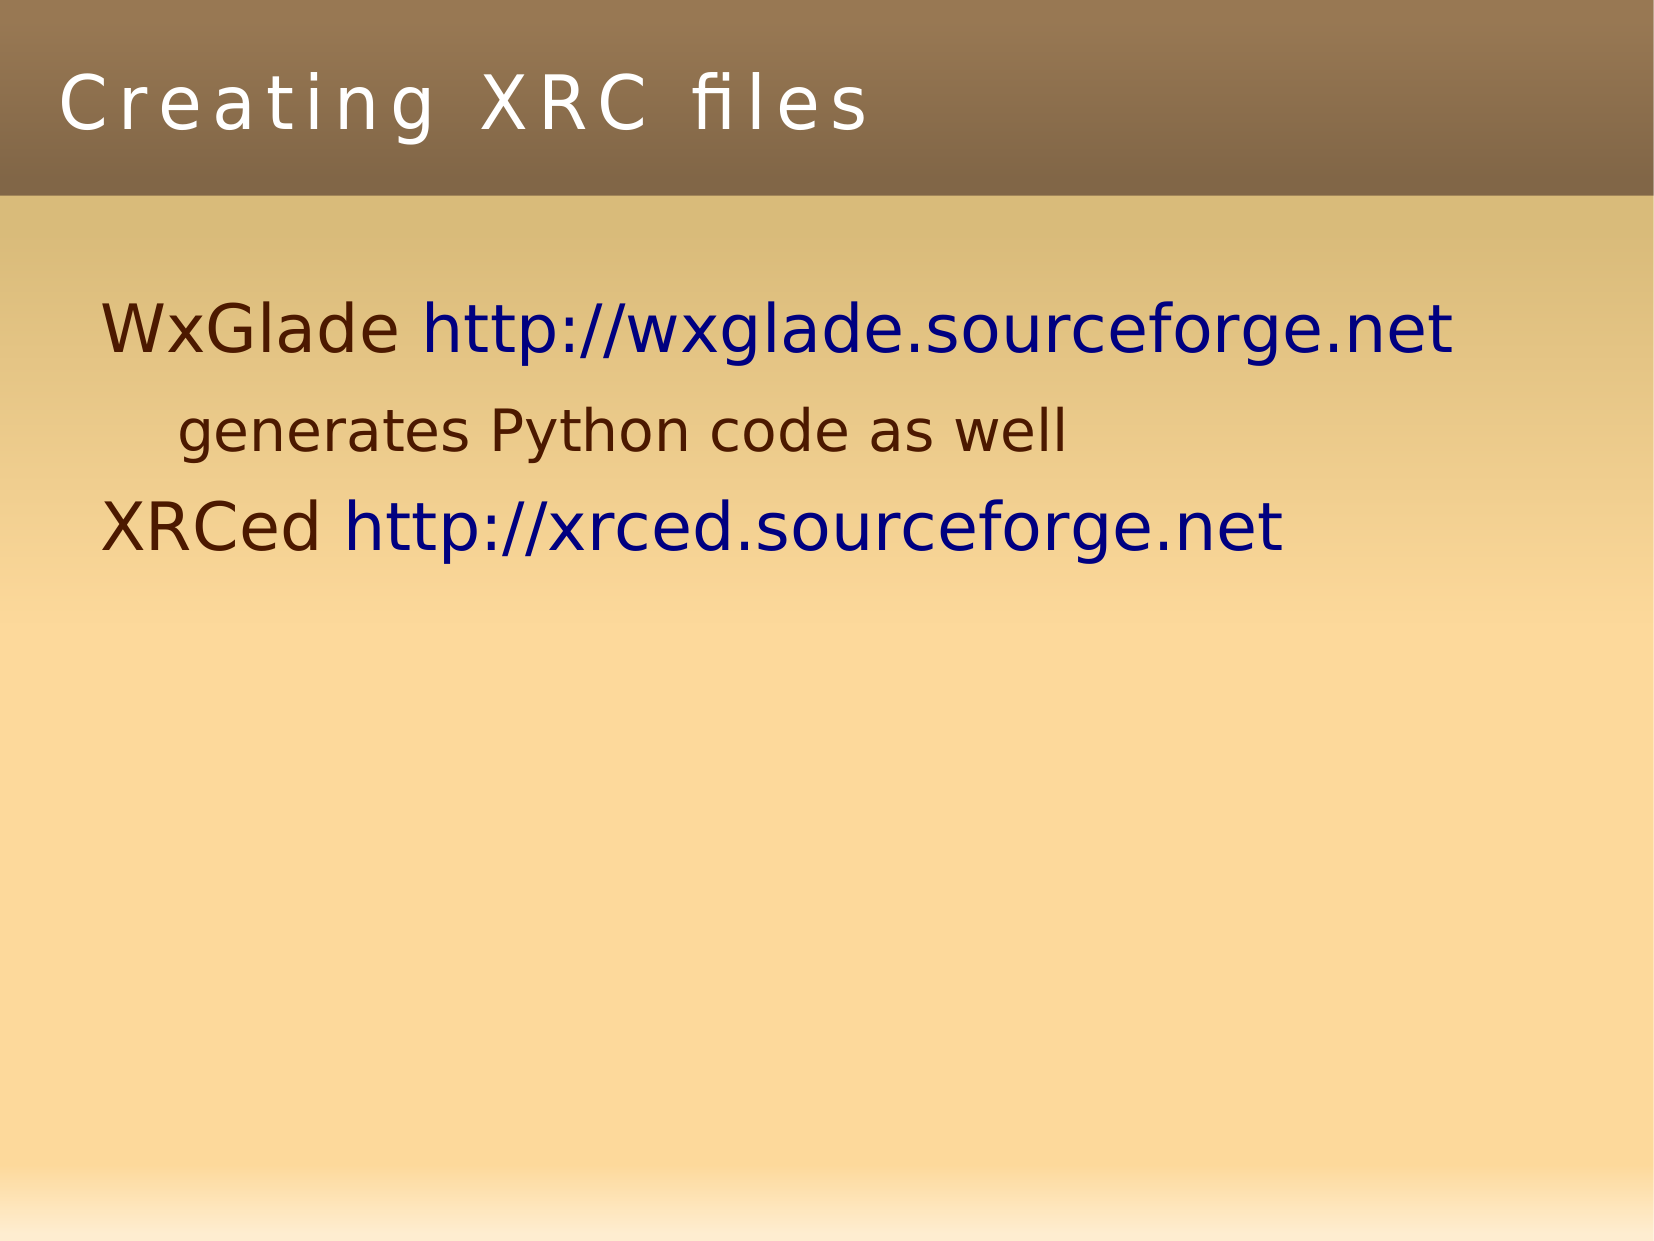

# Creating XRC files
WxGlade http://wxglade.sourceforge.net
generates Python code as well
XRCed http://xrced.sourceforge.net